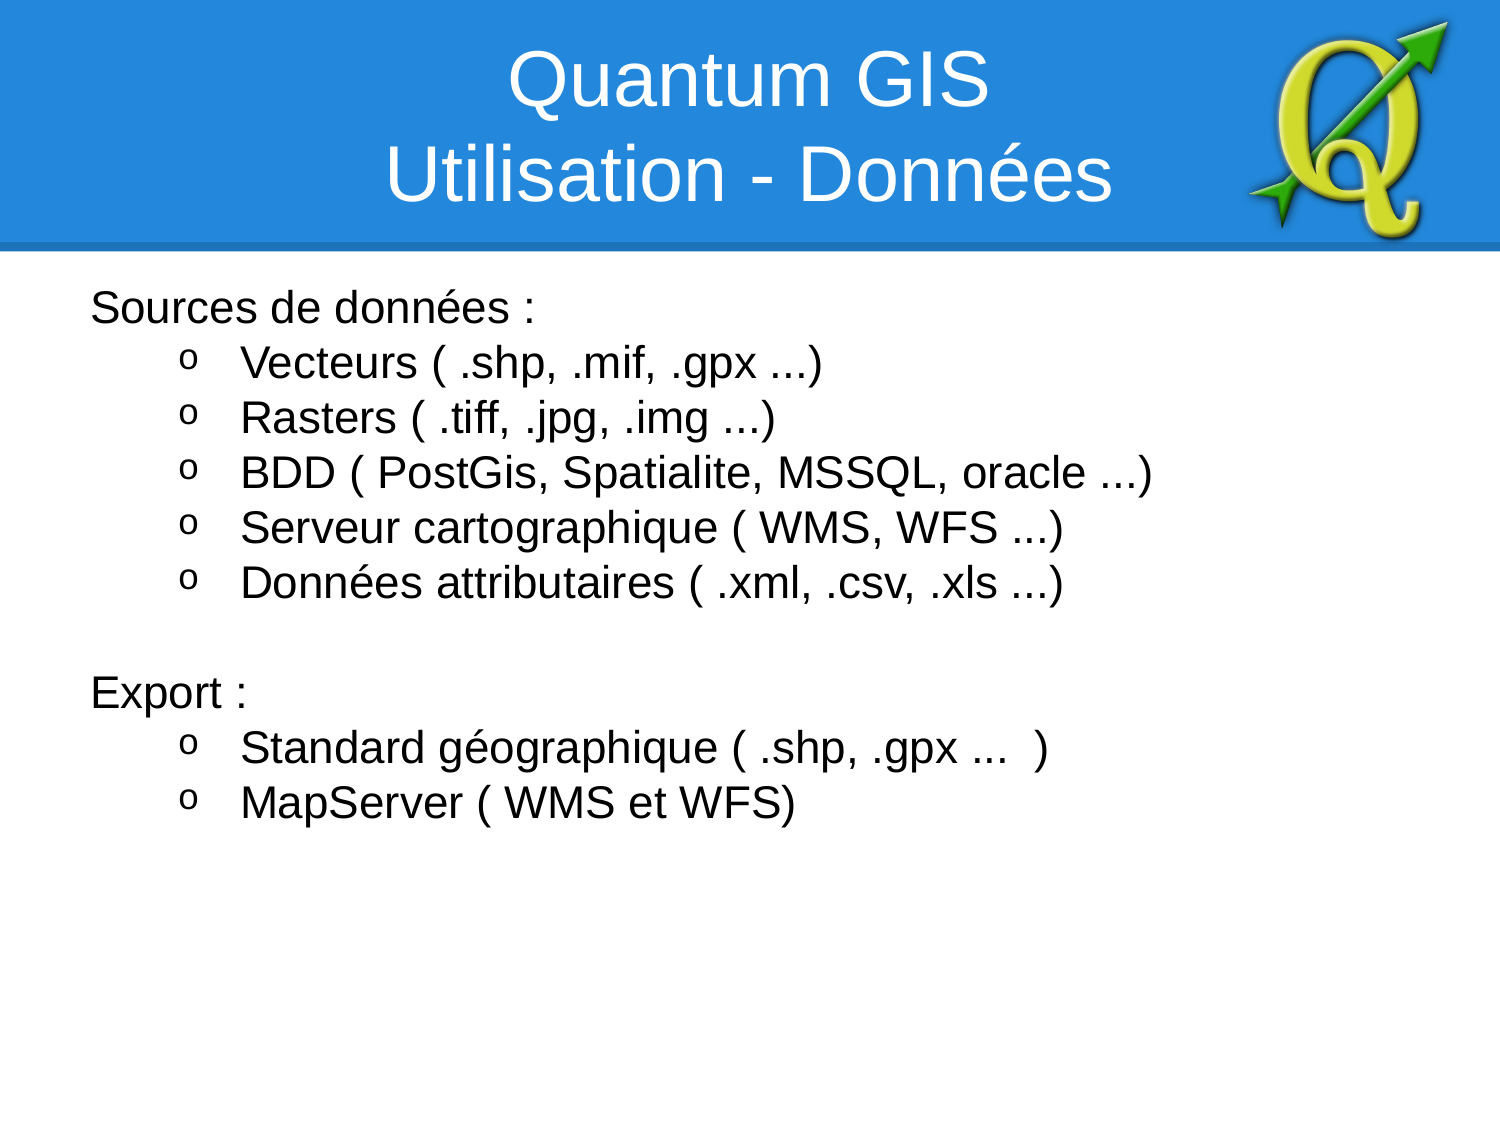

# Quantum GIS Utilisation - Données
Sources de données :
Vecteurs ( .shp, .mif, .gpx ...)
Rasters ( .tiff, .jpg, .img ...)
BDD ( PostGis, Spatialite, MSSQL, oracle ...)
Serveur cartographique ( WMS, WFS ...)
Données attributaires ( .xml, .csv, .xls ...)
Export :
Standard géographique ( .shp, .gpx ... )
MapServer ( WMS et WFS)